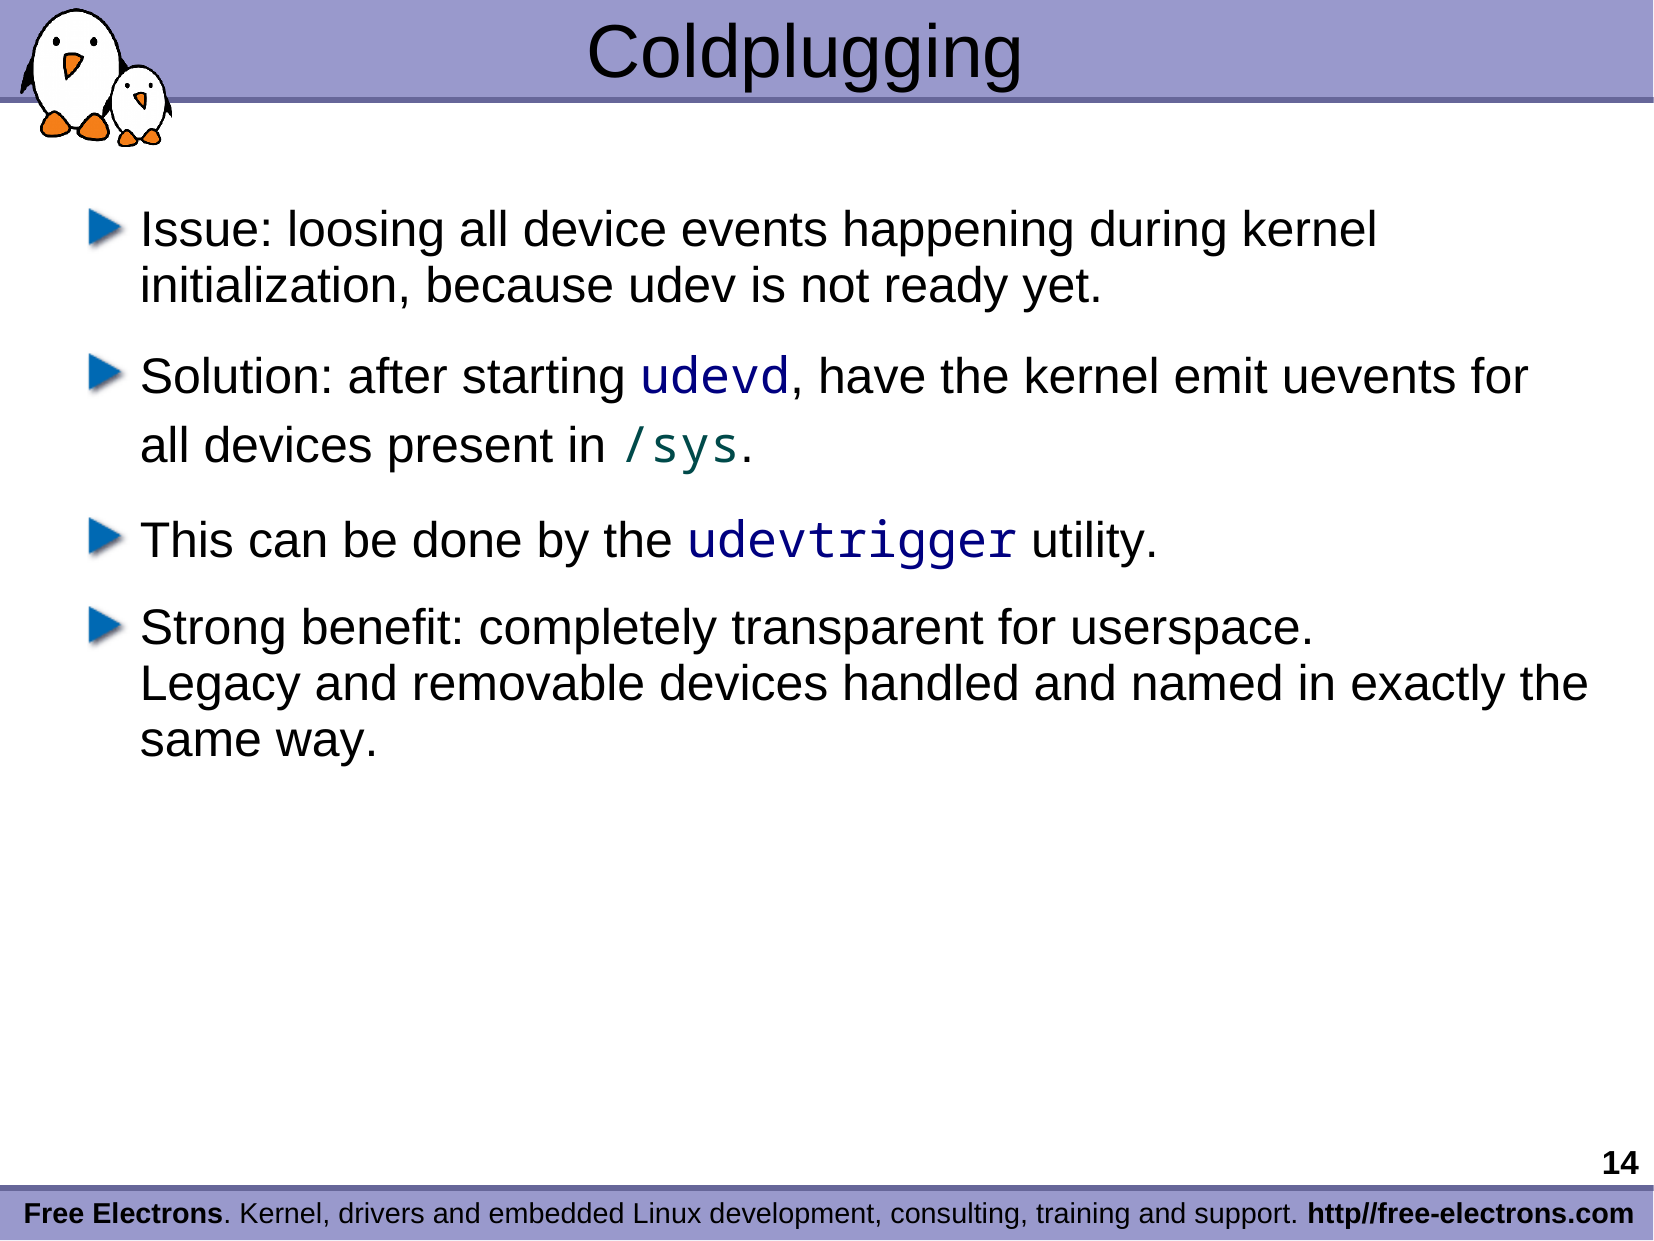

# Coldplugging
Issue: loosing all device events happening during kernel initialization, because udev is not ready yet.
Solution: after starting udevd, have the kernel emit uevents for all devices present in /sys.
This can be done by the udevtrigger utility.
Strong benefit: completely transparent for userspace.
Legacy and removable devices handled and named in exactly the same way.